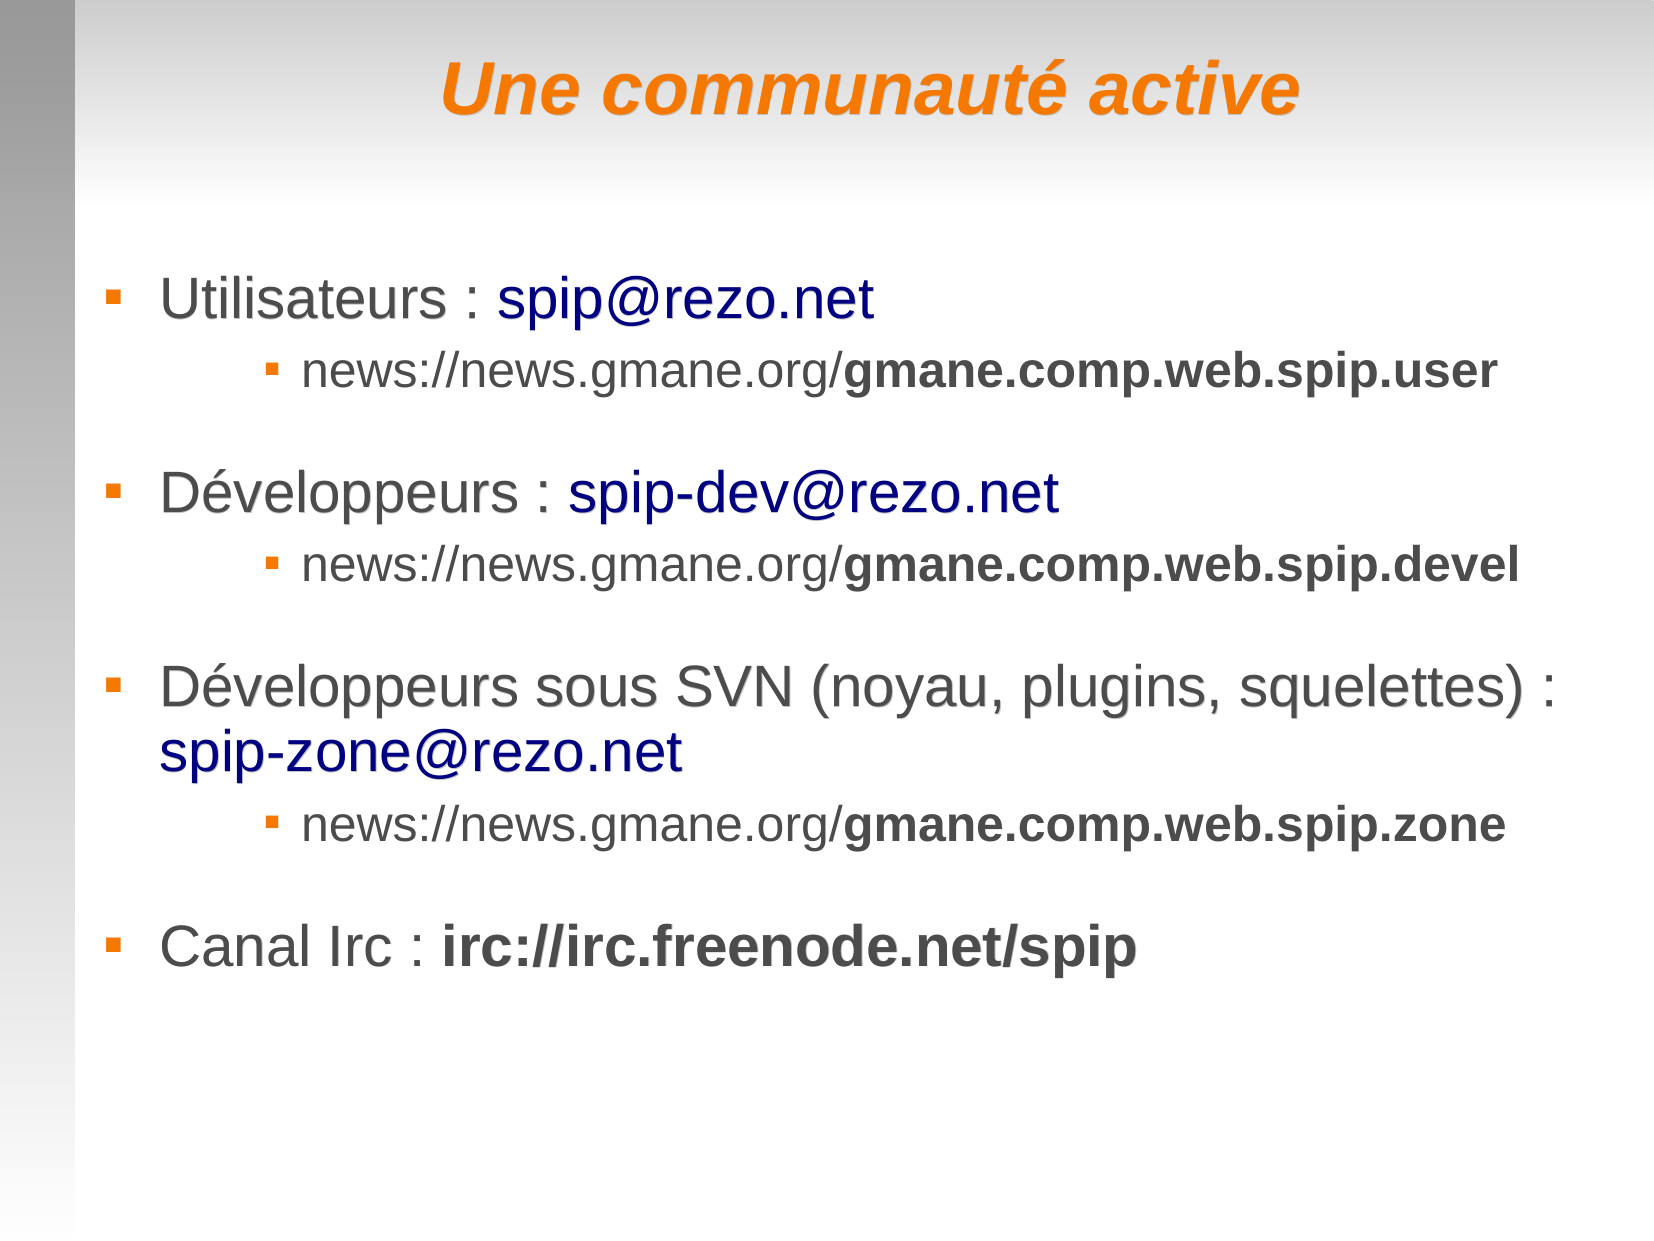

# Une communauté active
Utilisateurs : spip@rezo.net
news://news.gmane.org/gmane.comp.web.spip.user
Développeurs : spip-dev@rezo.net
news://news.gmane.org/gmane.comp.web.spip.devel
Développeurs sous SVN (noyau, plugins, squelettes) : spip-zone@rezo.net
news://news.gmane.org/gmane.comp.web.spip.zone
Canal Irc : irc://irc.freenode.net/spip